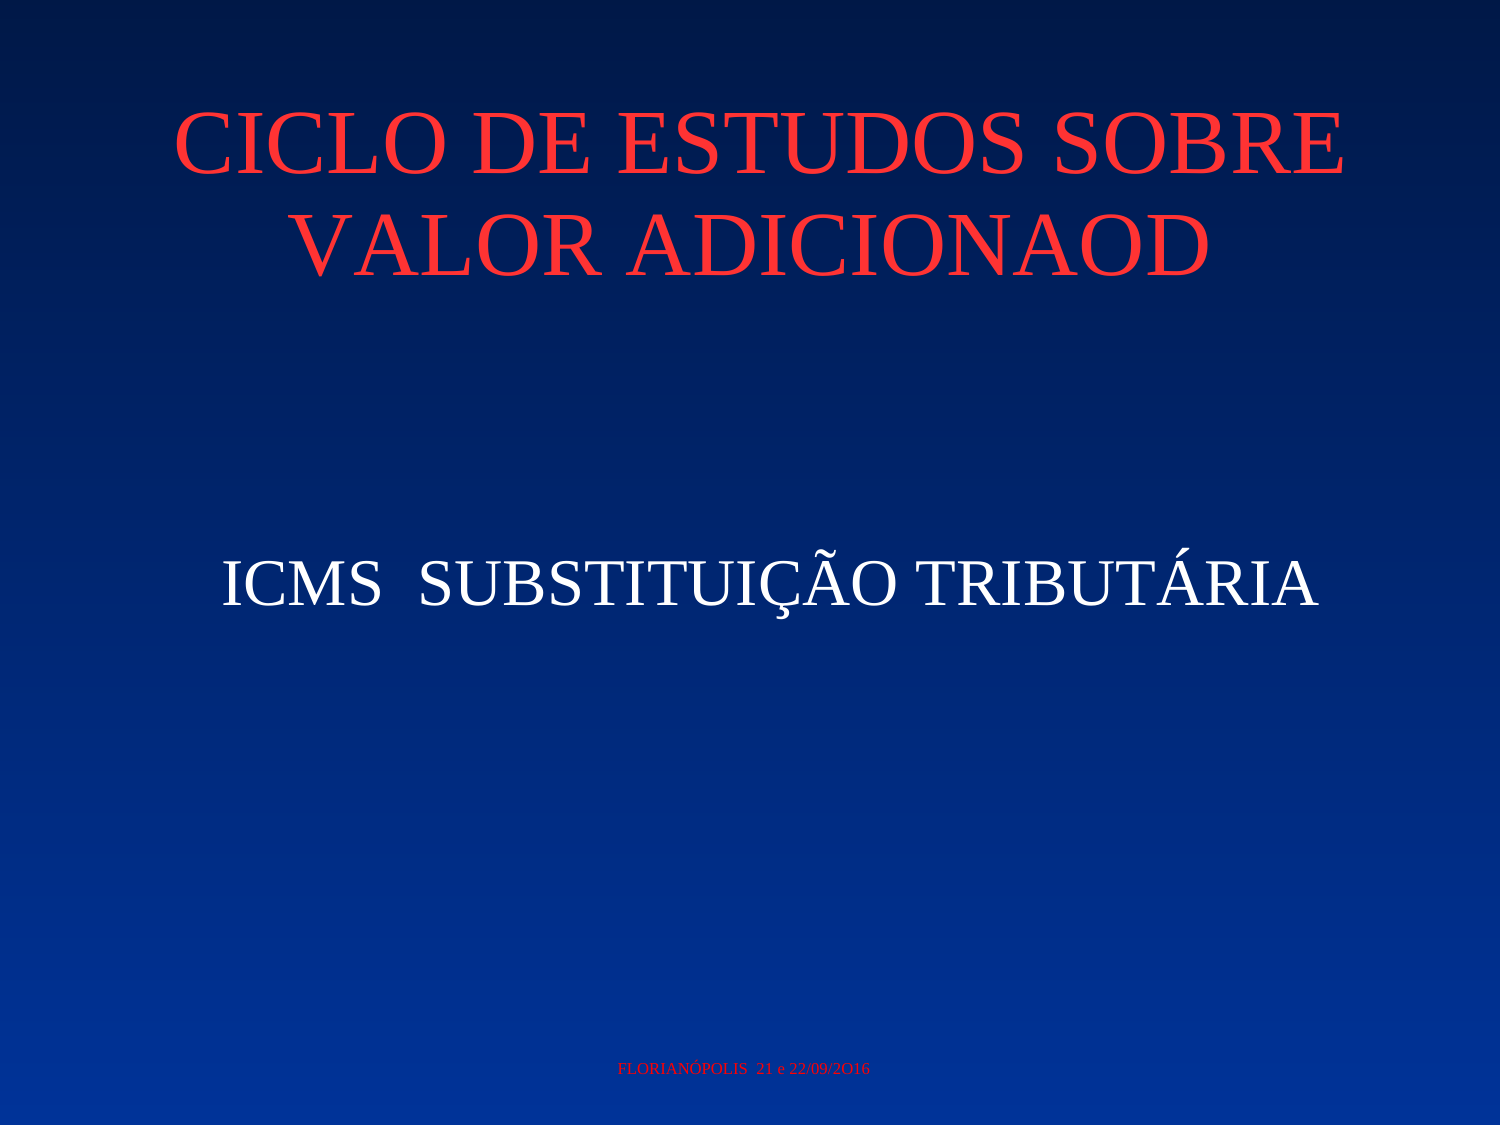

# CICLO DE ESTUDOS SOBRE VALOR ADICIONAOD
 ICMS SUBSTITUIÇÃO TRIBUTÁRIA
 FLORIANÓPOLIS 21 e 22/09/2O16